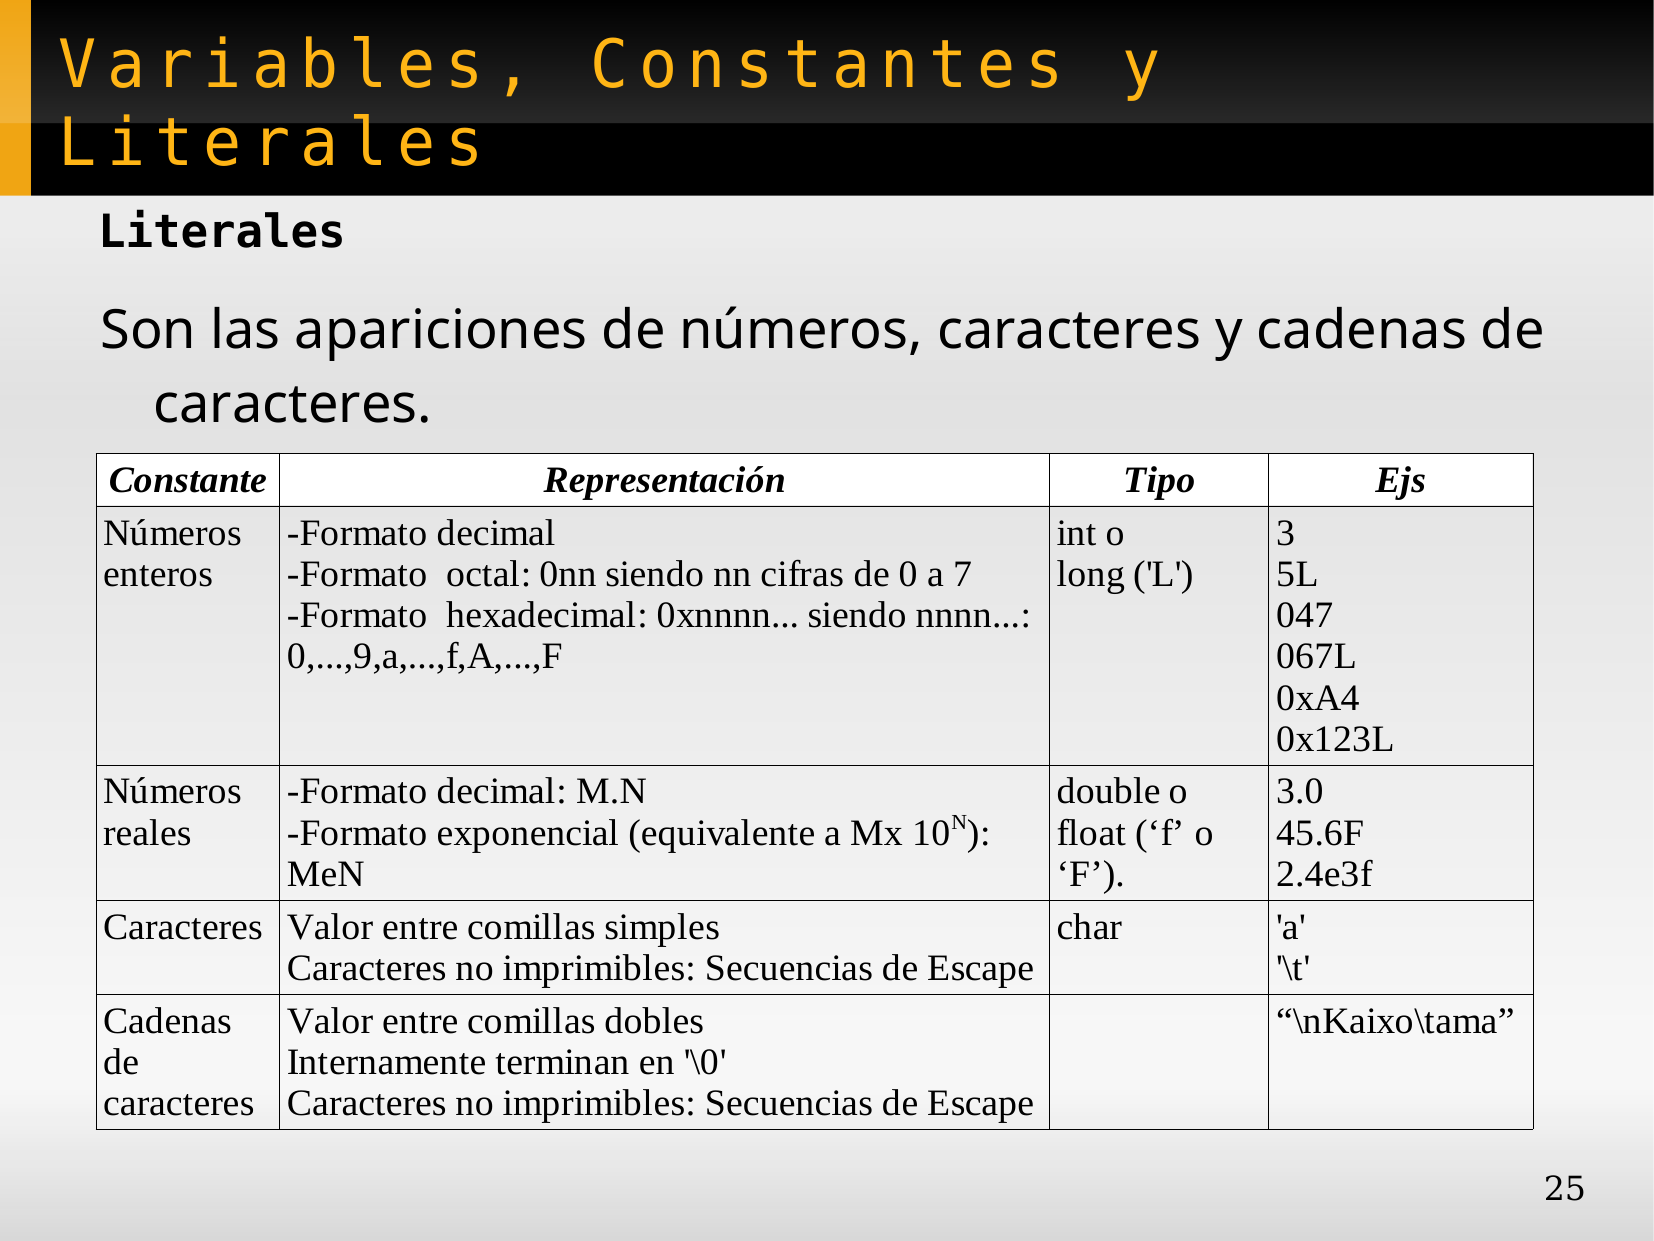

# Variables, Constantes y Literales
Literales
Son las apariciones de números, caracteres y cadenas de caracteres.
25